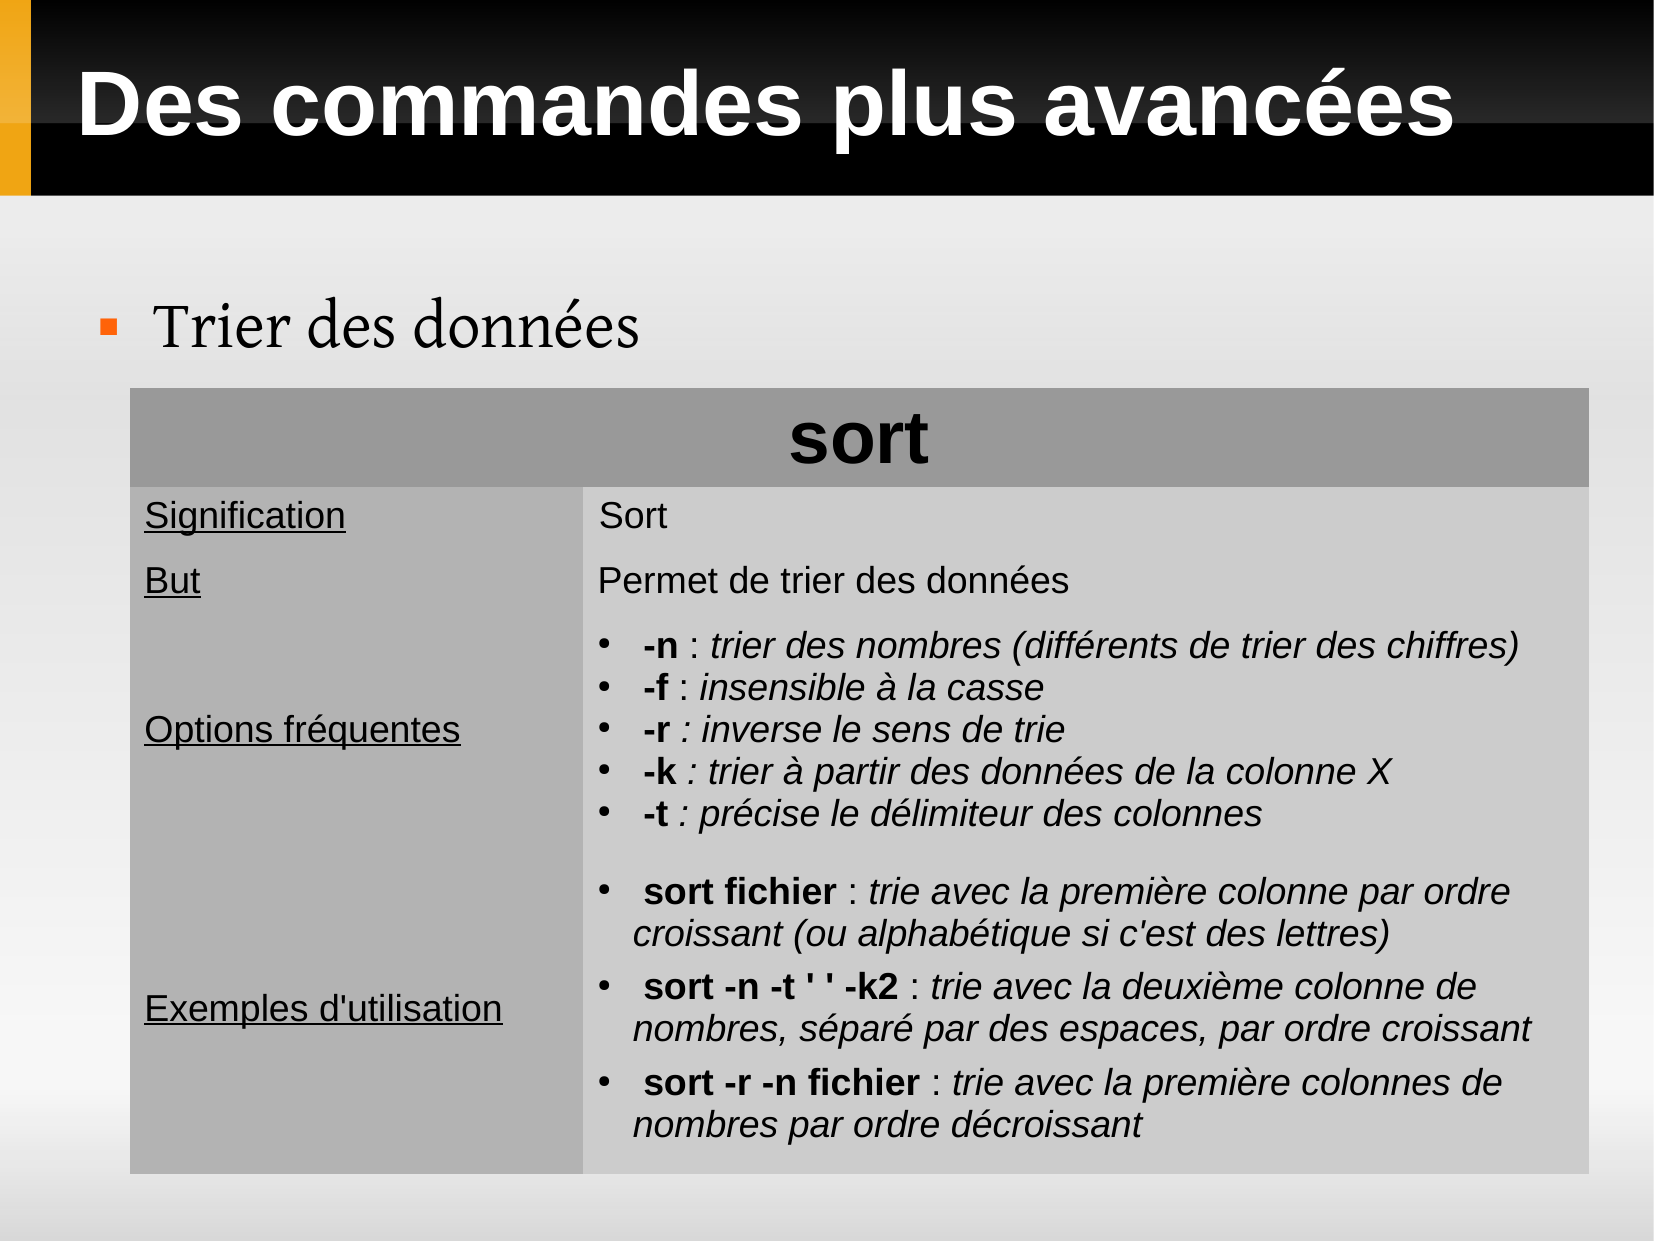

# Des commandes plus avancées
Trier des données
| sort | |
| --- | --- |
| Signification | Sort |
| But | Permet de trier des données |
| Options fréquentes | -n : trier des nombres (différents de trier des chiffres) -f : insensible à la casse -r : inverse le sens de trie -k : trier à partir des données de la colonne X -t : précise le délimiteur des colonnes |
| Exemples d'utilisation | sort fichier : trie avec la première colonne par ordre croissant (ou alphabétique si c'est des lettres) sort -n -t ' ' -k2 : trie avec la deuxième colonne de nombres, séparé par des espaces, par ordre croissant sort -r -n fichier : trie avec la première colonnes de nombres par ordre décroissant |